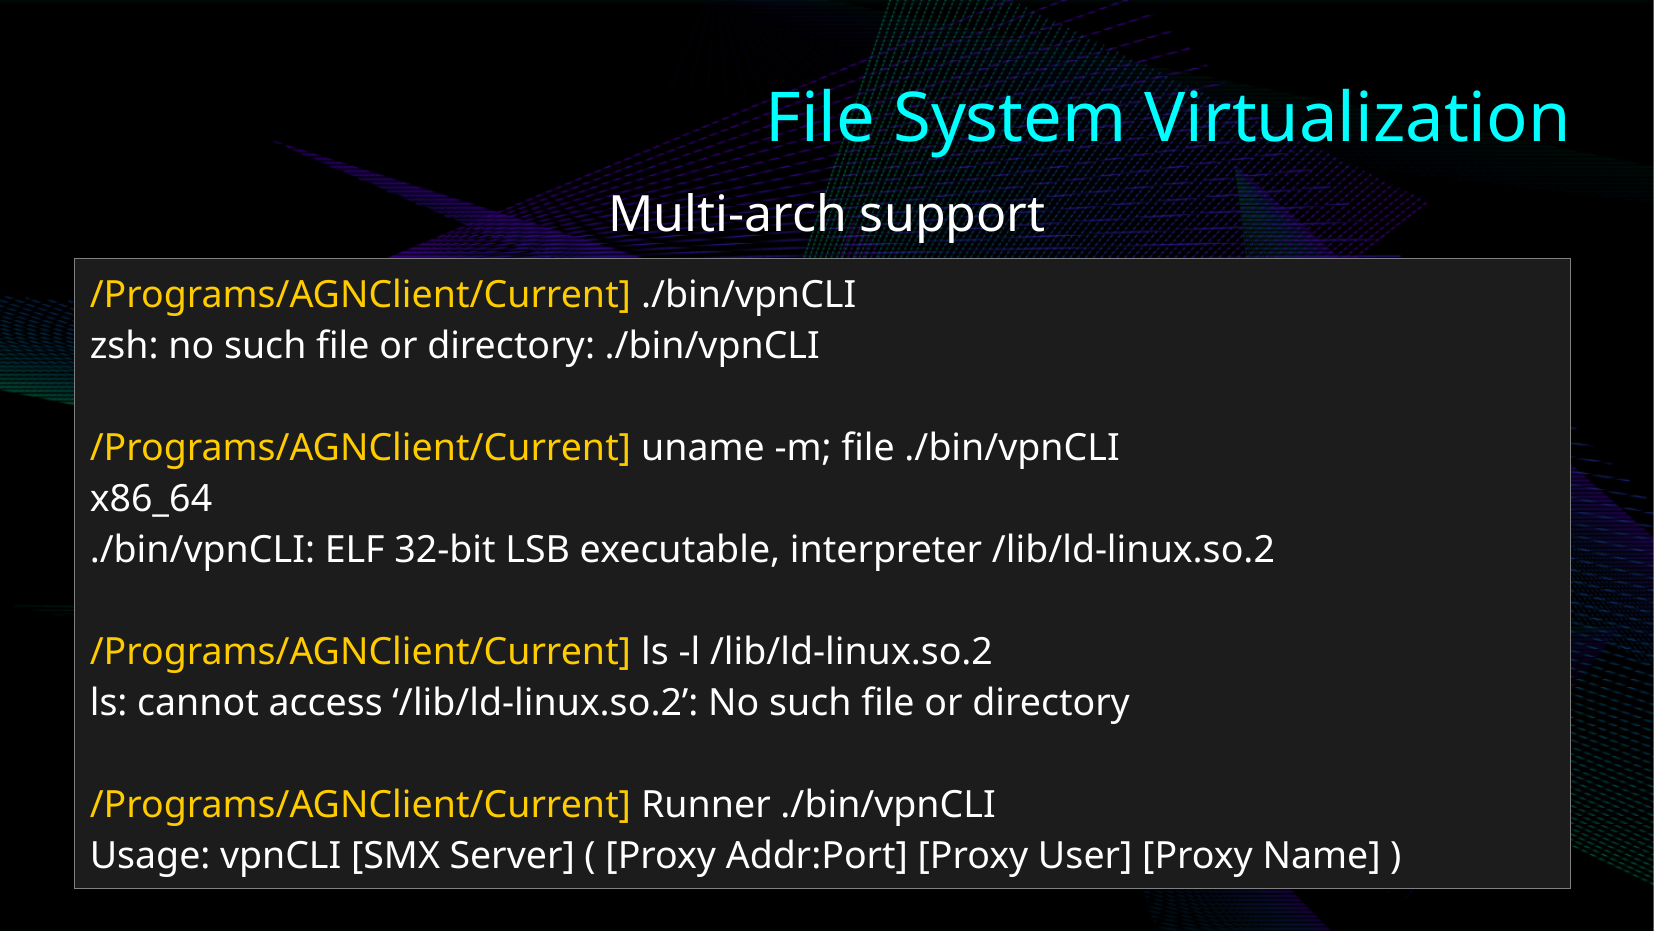

# File System Virtualization
Multi-arch support
/Programs/AGNClient/Current] ./bin/vpnCLI
zsh: no such file or directory: ./bin/vpnCLI
/Programs/AGNClient/Current] uname -m; file ./bin/vpnCLI
x86_64
./bin/vpnCLI: ELF 32-bit LSB executable, interpreter /lib/ld-linux.so.2
/Programs/AGNClient/Current] ls -l /lib/ld-linux.so.2
ls: cannot access ‘/lib/ld-linux.so.2’: No such file or directory
/Programs/AGNClient/Current] Runner ./bin/vpnCLI
Usage: vpnCLI [SMX Server] ( [Proxy Addr:Port] [Proxy User] [Proxy Name] )